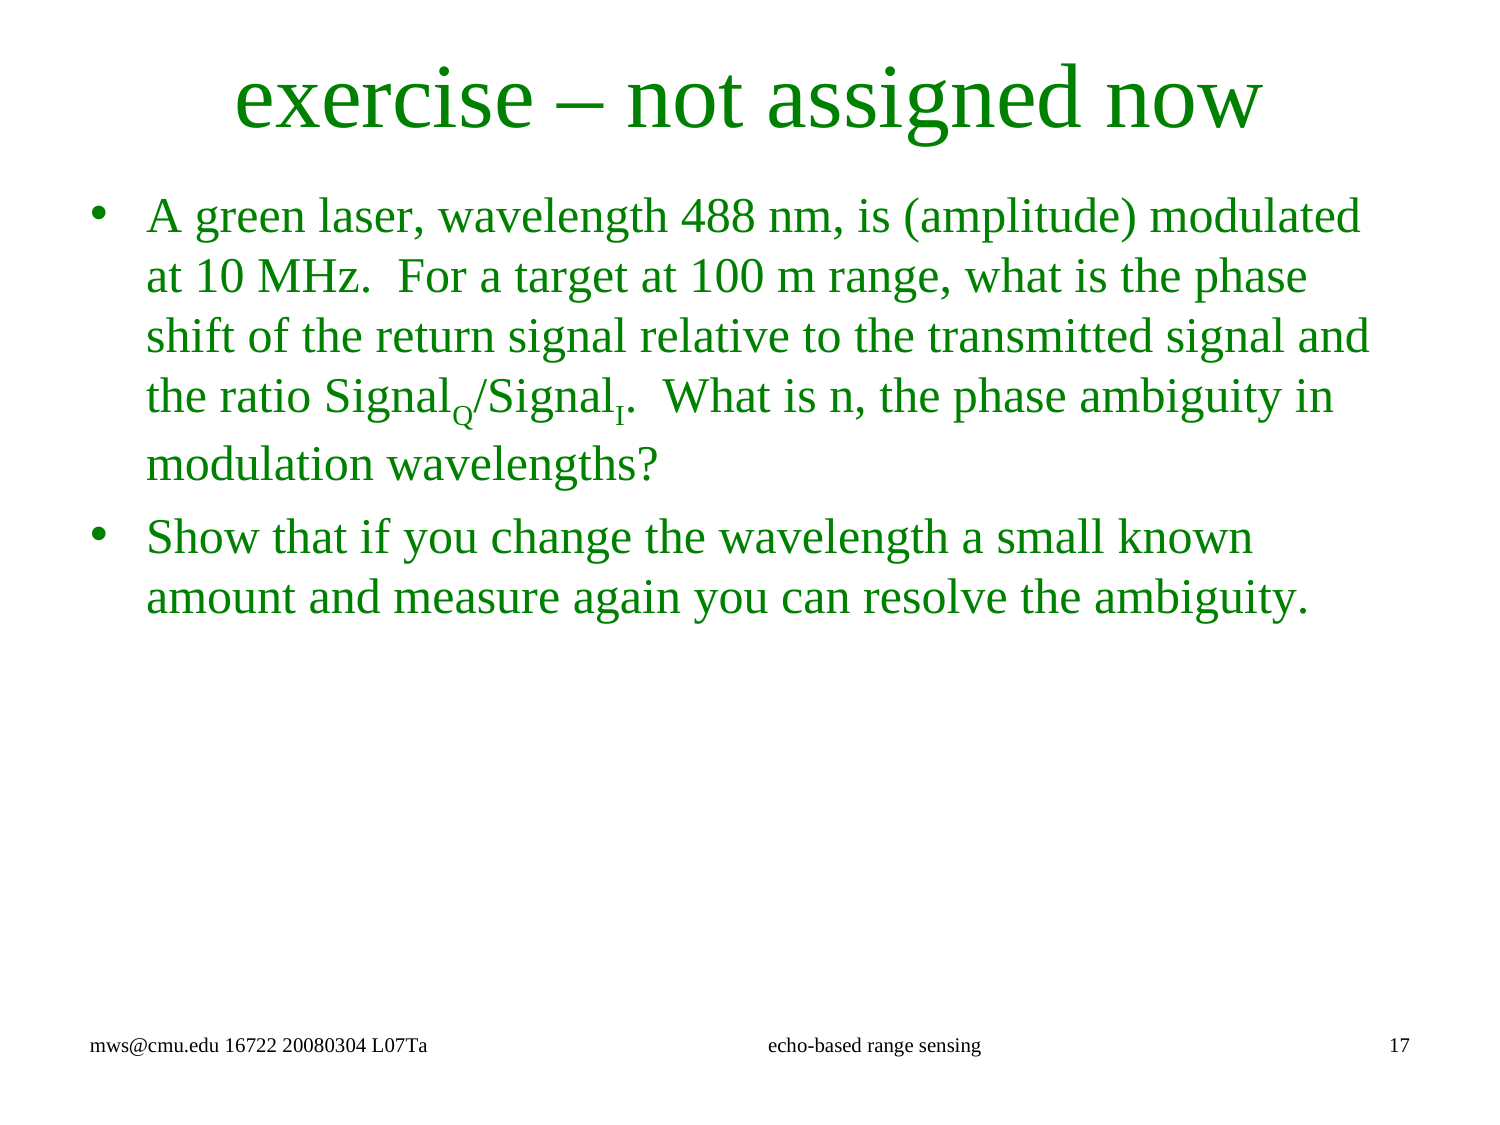

exercise – not assigned now
A green laser, wavelength 488 nm, is (amplitude) modulated at 10 MHz. For a target at 100 m range, what is the phase shift of the return signal relative to the transmitted signal and the ratio SignalQ/SignalI. What is n, the phase ambiguity in modulation wavelengths?
Show that if you change the wavelength a small known amount and measure again you can resolve the ambiguity.
mws@cmu.edu 16722 20080304 L07Ta
echo-based range sensing